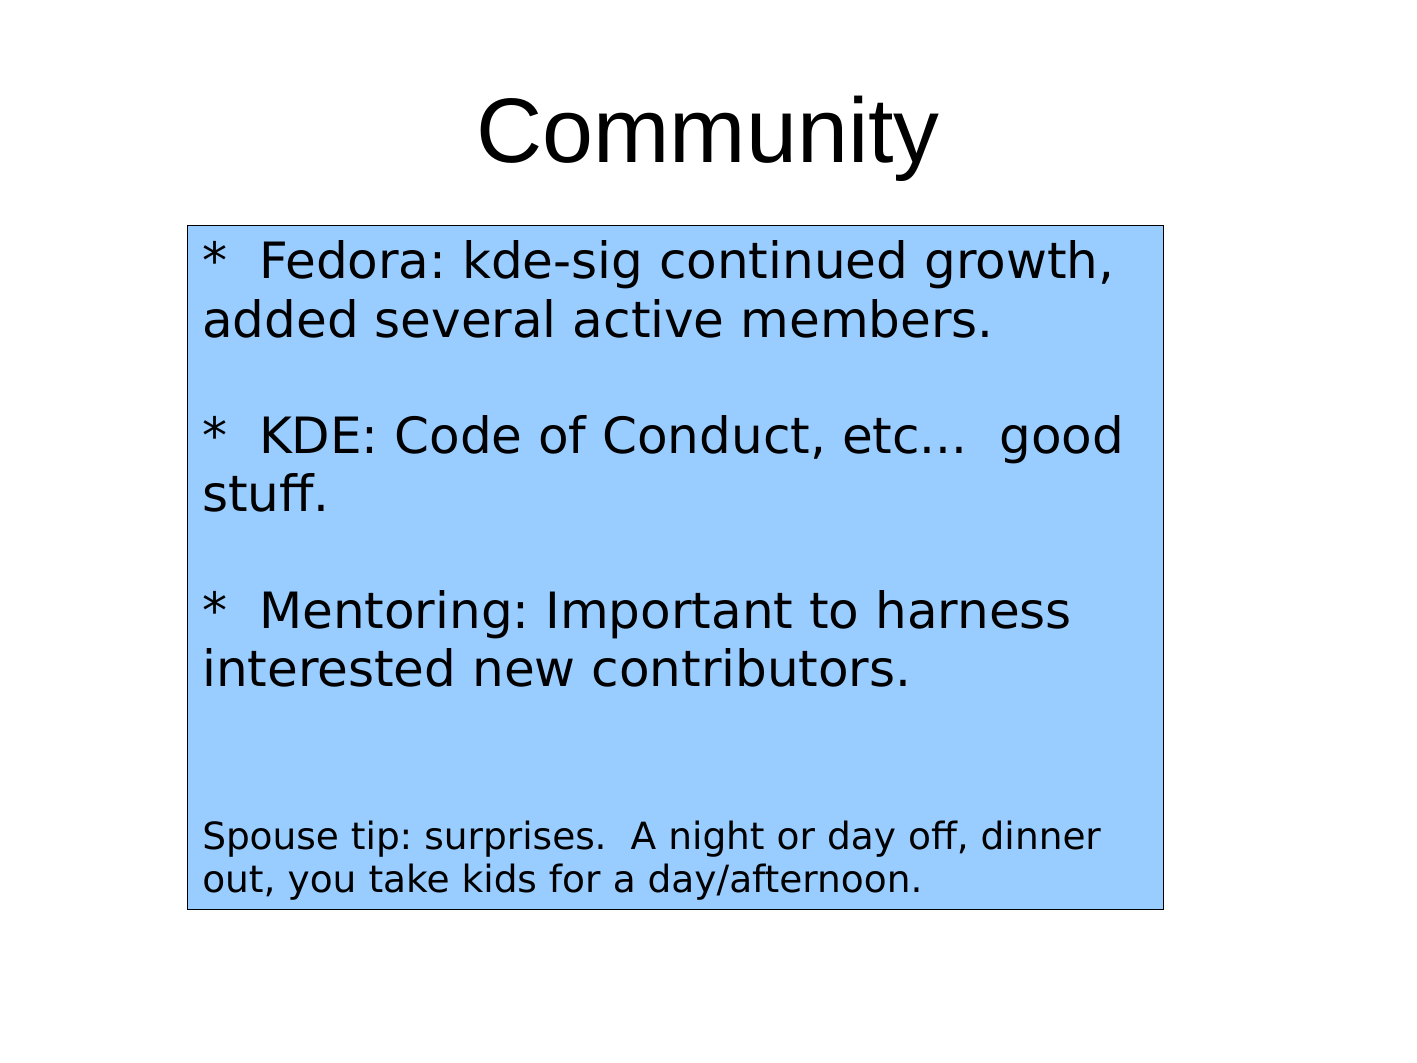

# Community
* Fedora: kde-sig continued growth, added several active members.
* KDE: Code of Conduct, etc... good stuff.
* Mentoring: Important to harness interested new contributors.
Spouse tip: surprises. A night or day off, dinner out, you take kids for a day/afternoon.